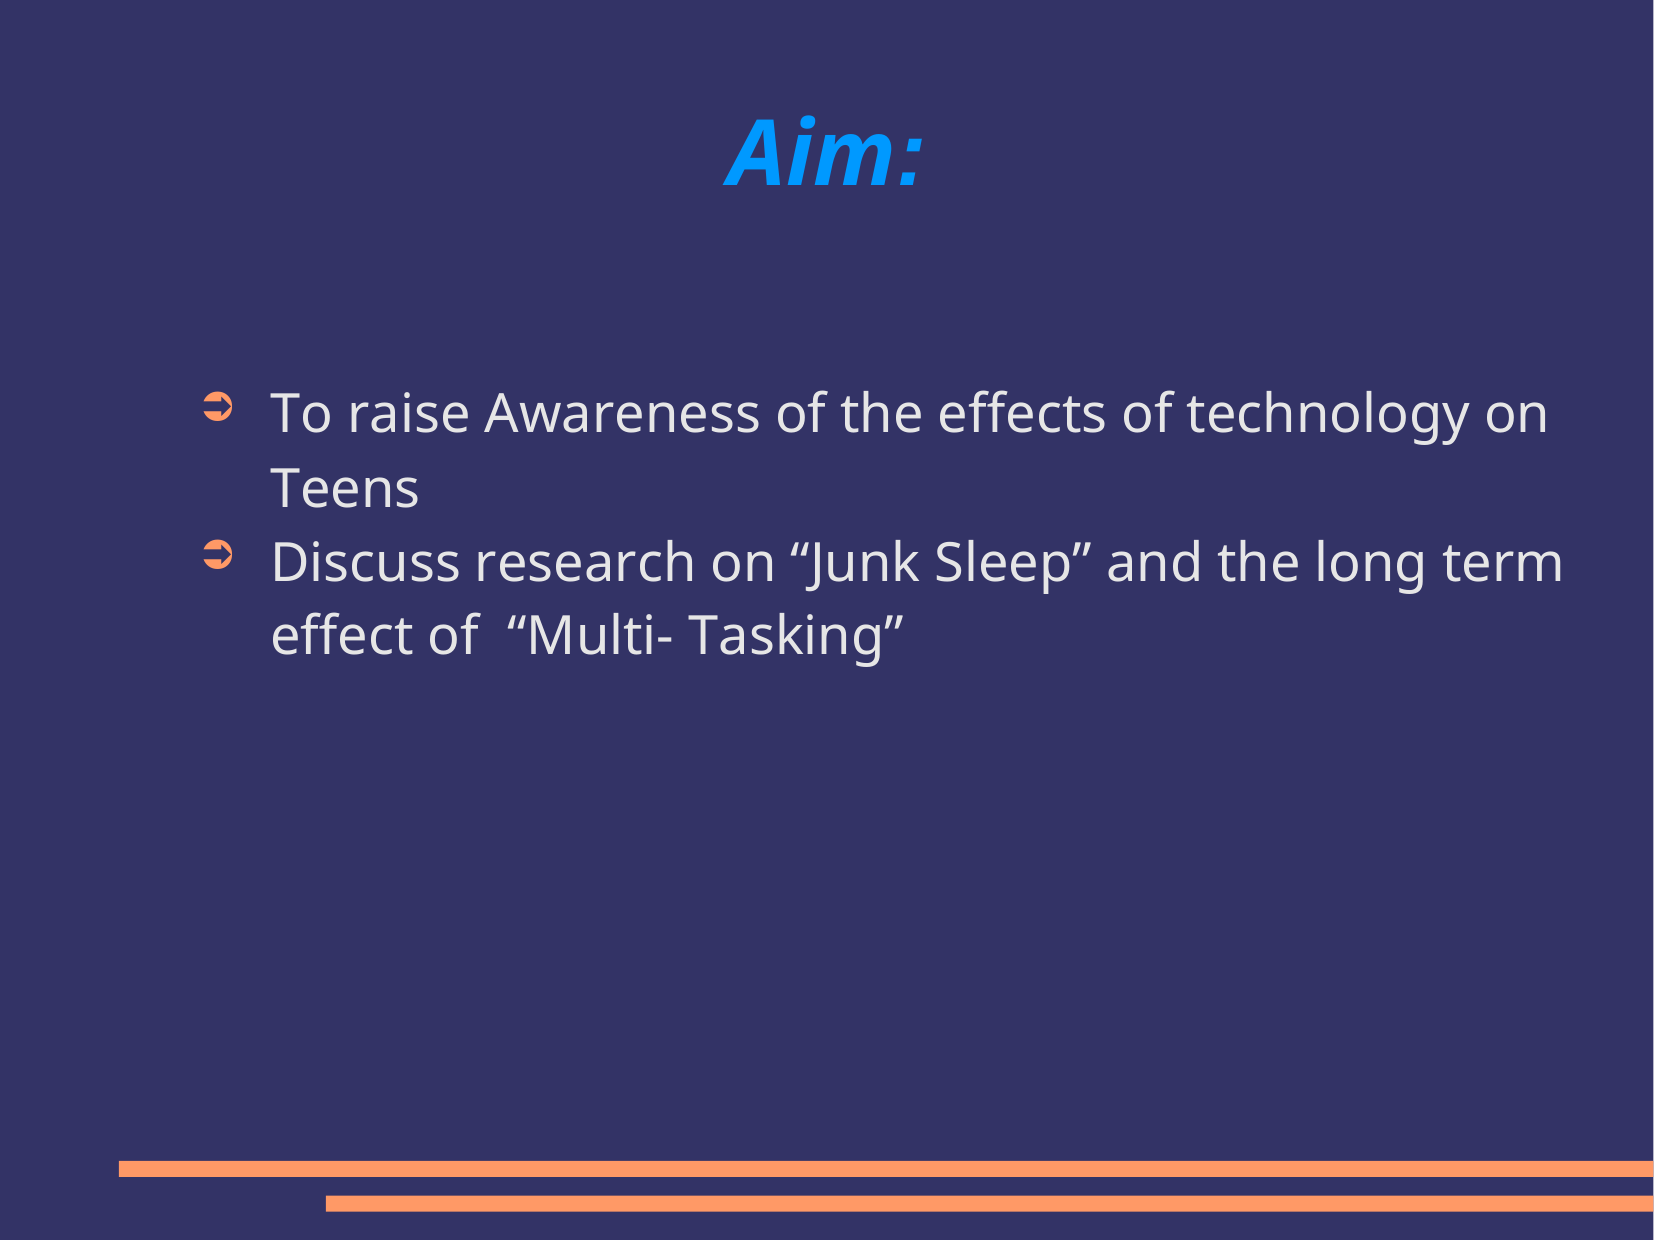

# Aim:
To raise Awareness of the effects of technology on Teens
Discuss research on “Junk Sleep” and the long term effect of “Multi- Tasking”